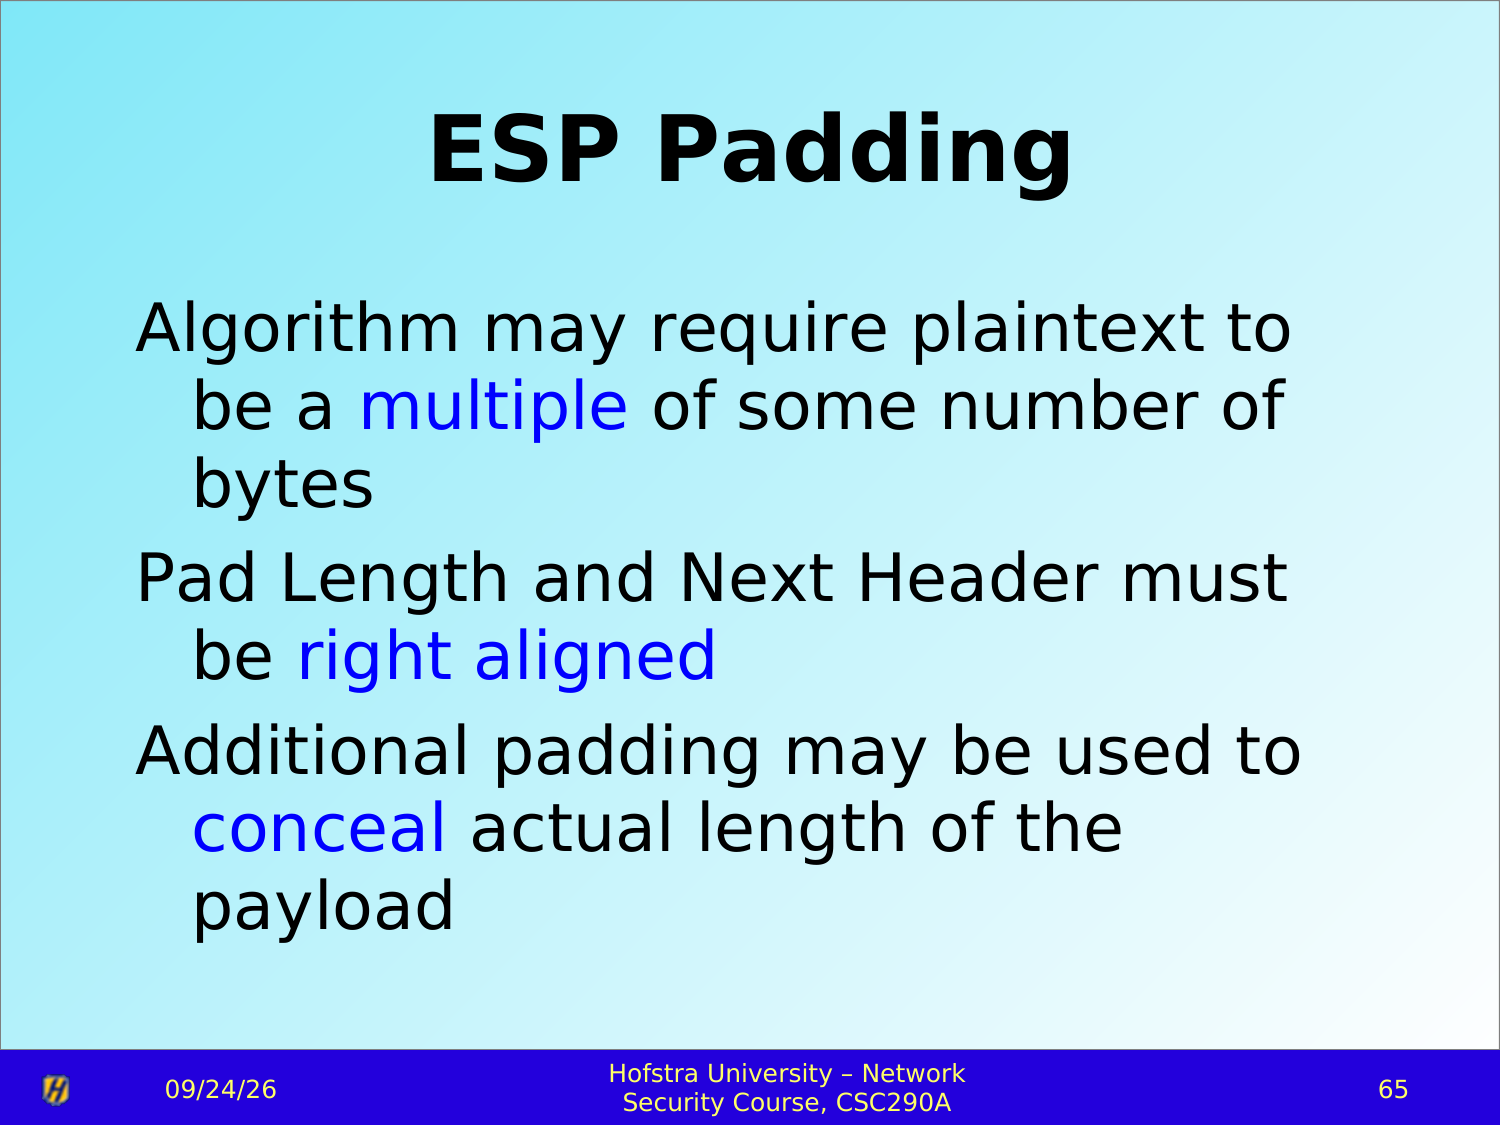

# ESP Padding
Algorithm may require plaintext to be a multiple of some number of bytes
Pad Length and Next Header must be right aligned
Additional padding may be used to conceal actual length of the payload
65